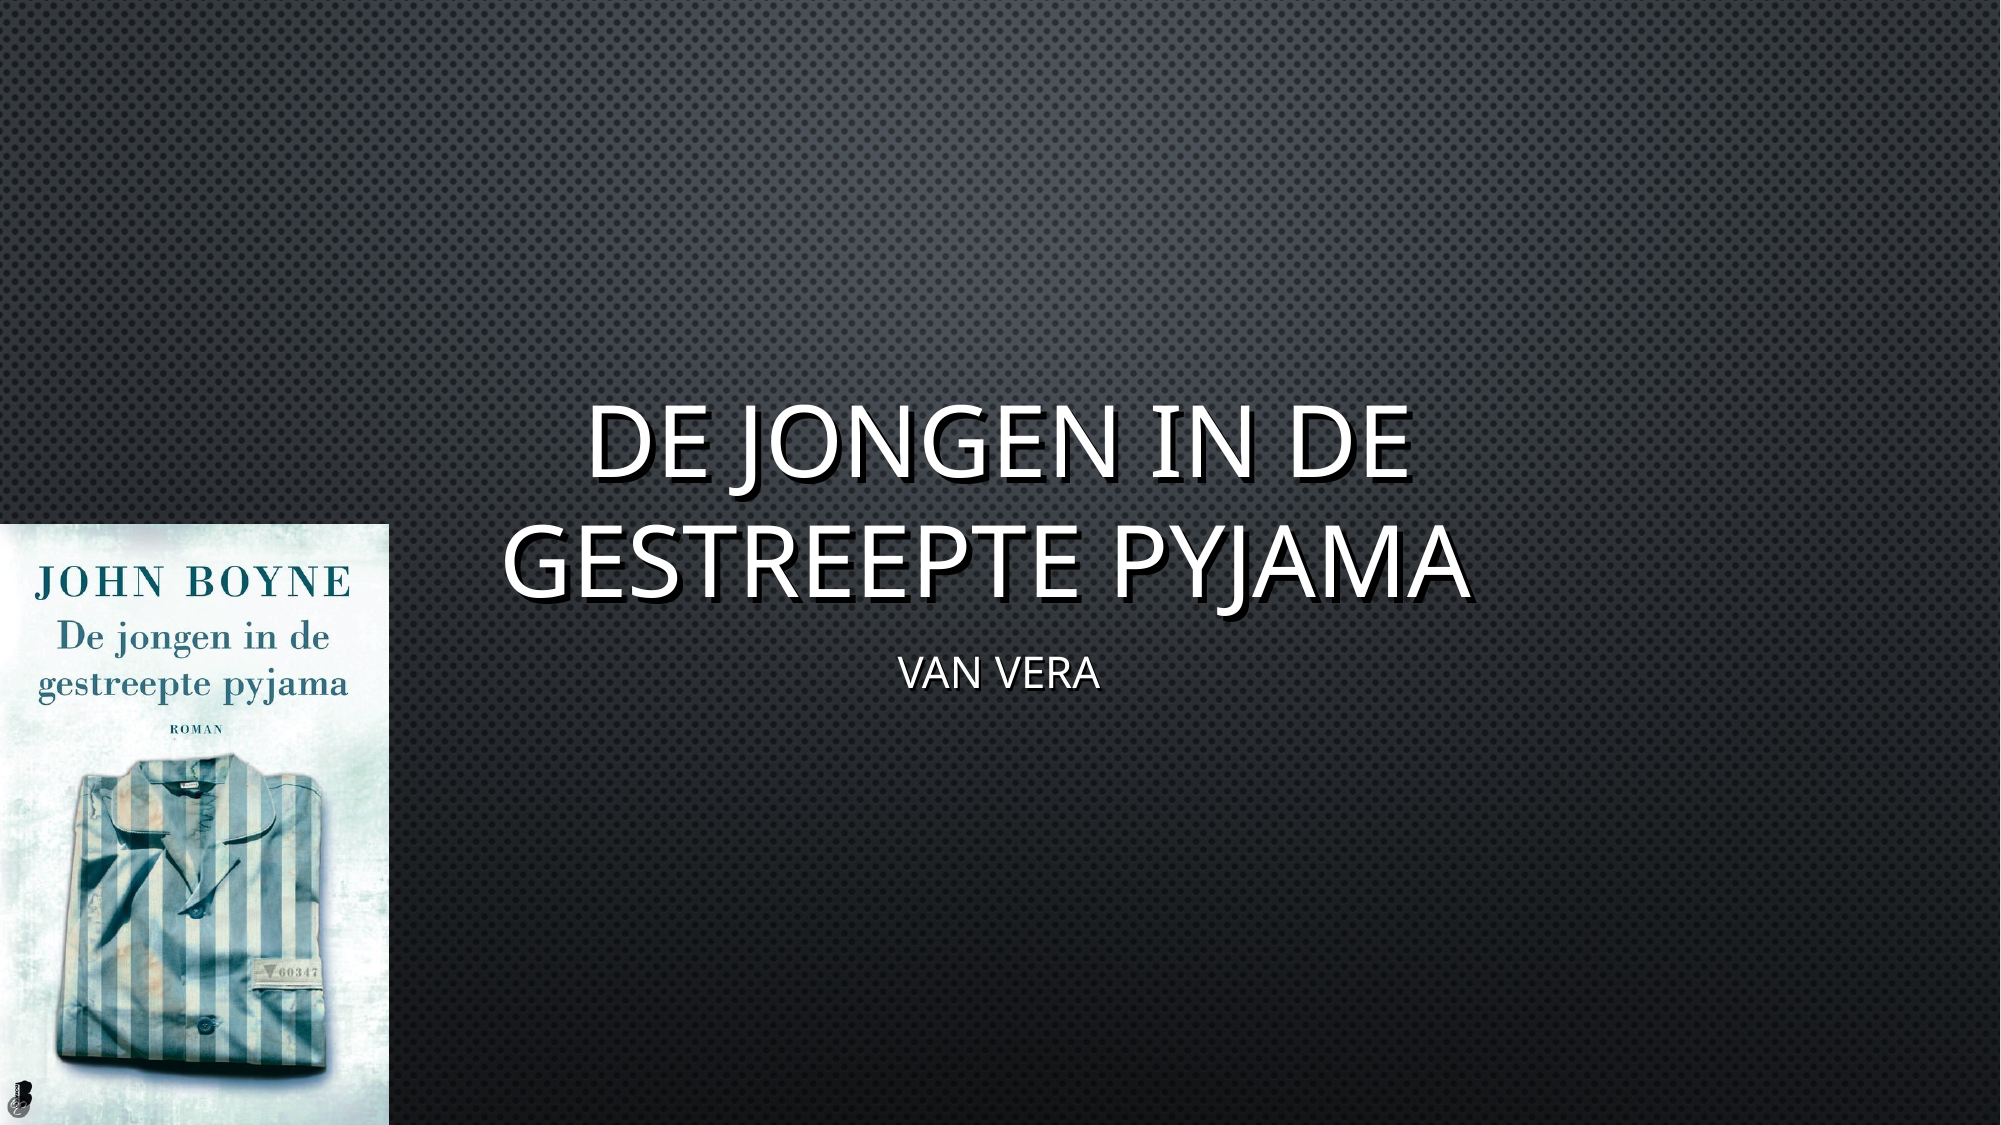

# De jongen in de gestreepte pyjama
Van Vera